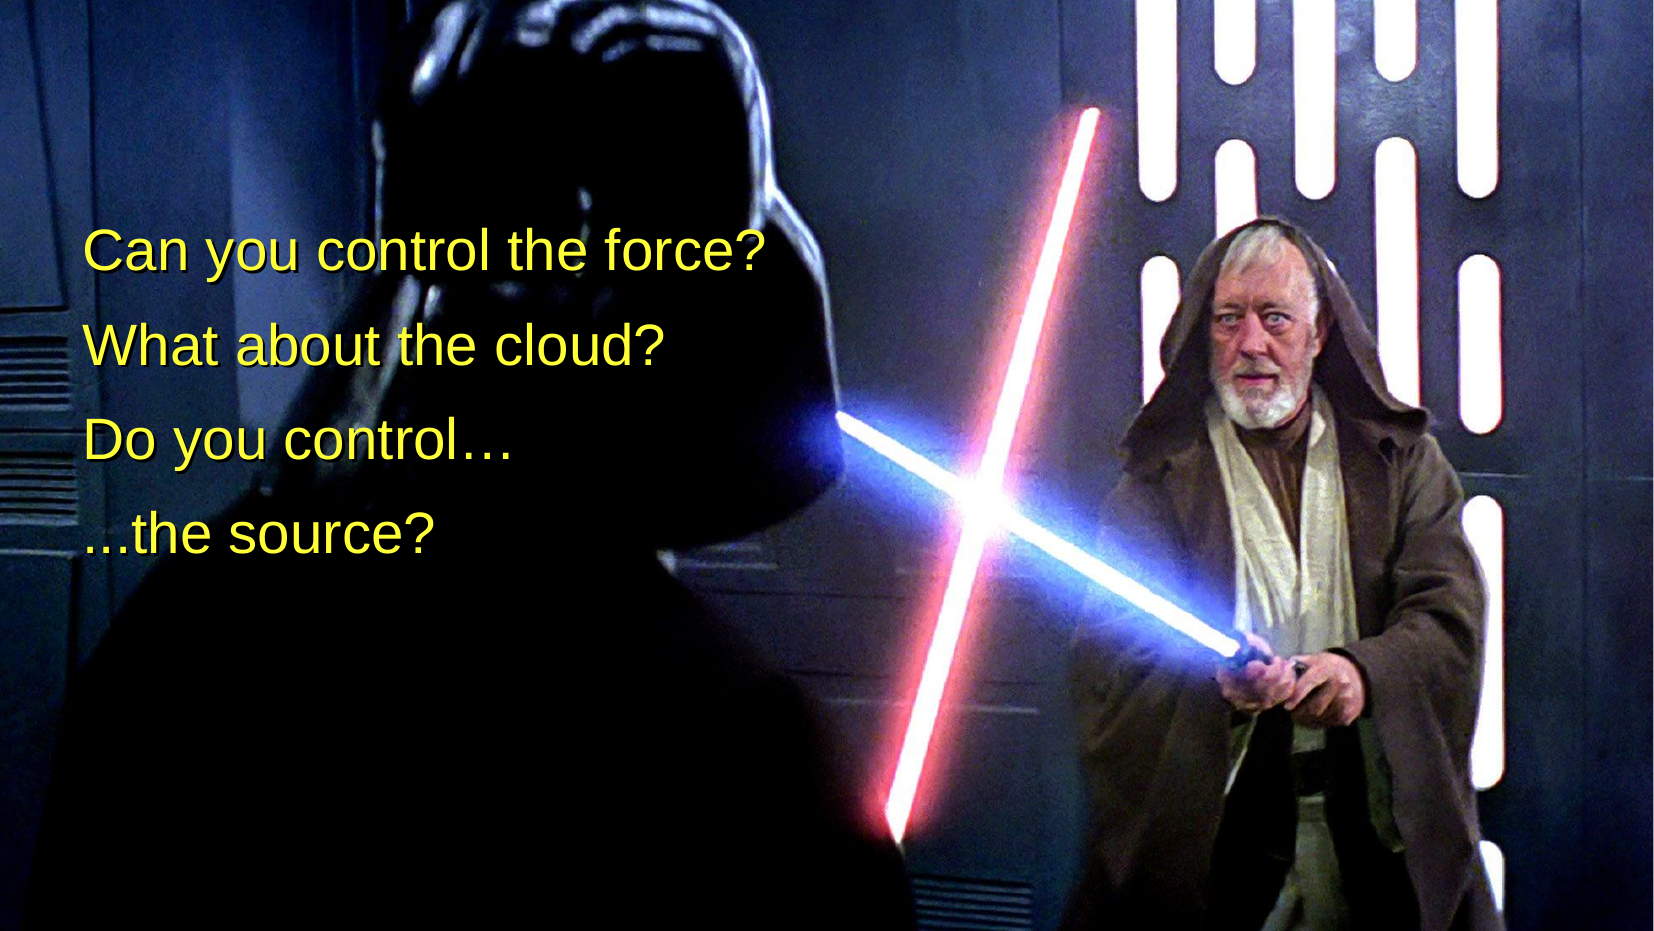

#
Can you control the force?
What about the cloud?
Do you control…
...the source?